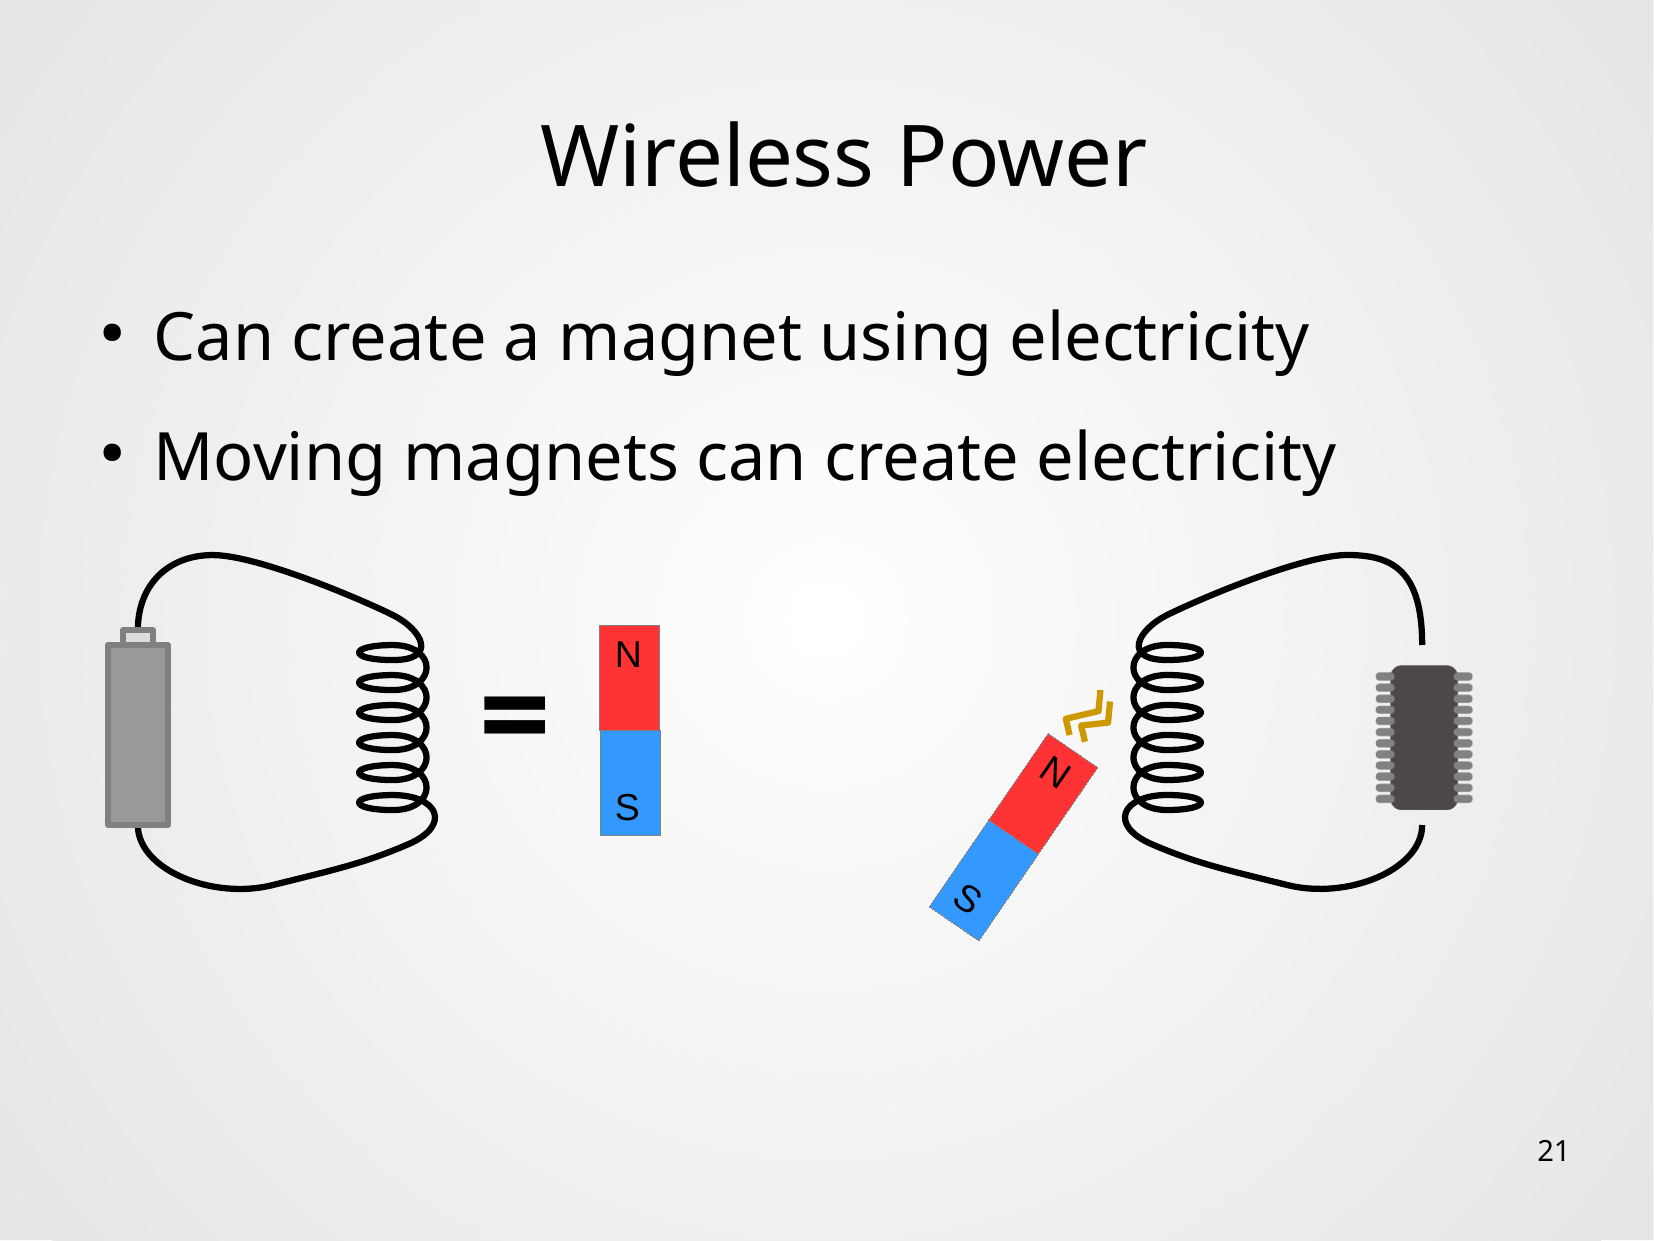

# Wireless Power
Can create a magnet using electricity
Moving magnets can create electricity
=
N
S
N
S
21